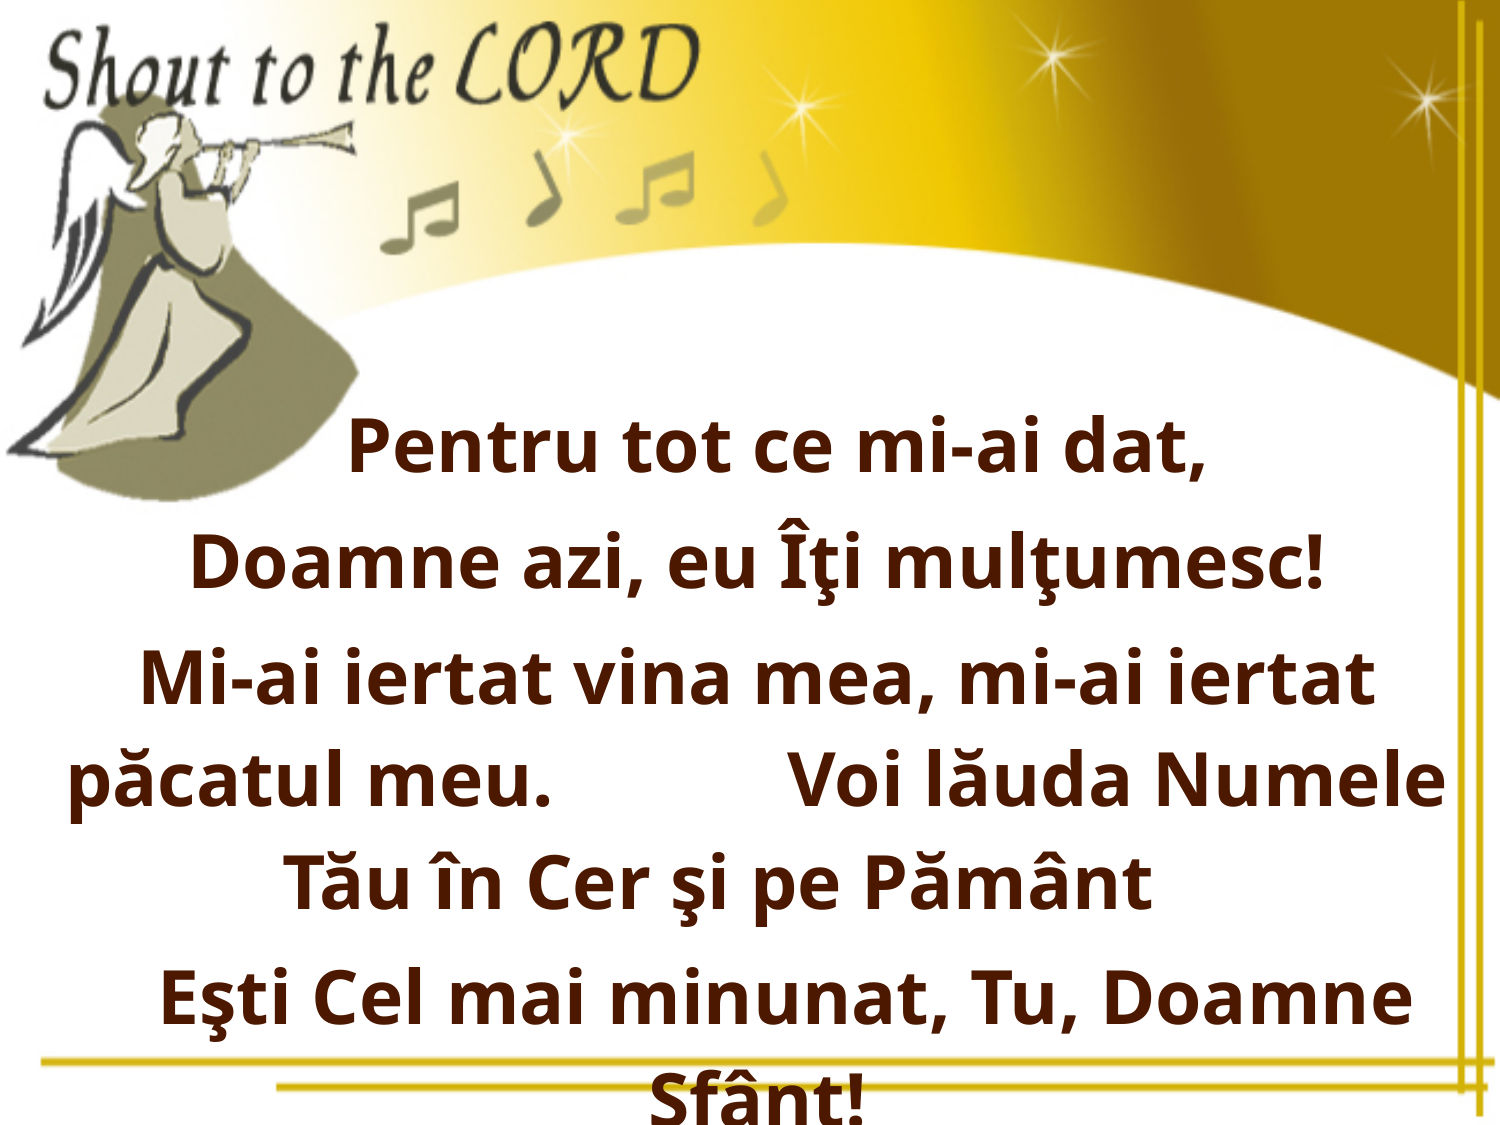

# Pentru tot ce mi-ai dat,
Doamne azi, eu Îţi mulţumesc!
Mi-ai iertat vina mea, mi-ai iertat păcatul meu. Voi lăuda Numele Tău în Cer şi pe Pământ
 Eşti Cel mai minunat, Tu, Doamne Sfânt!